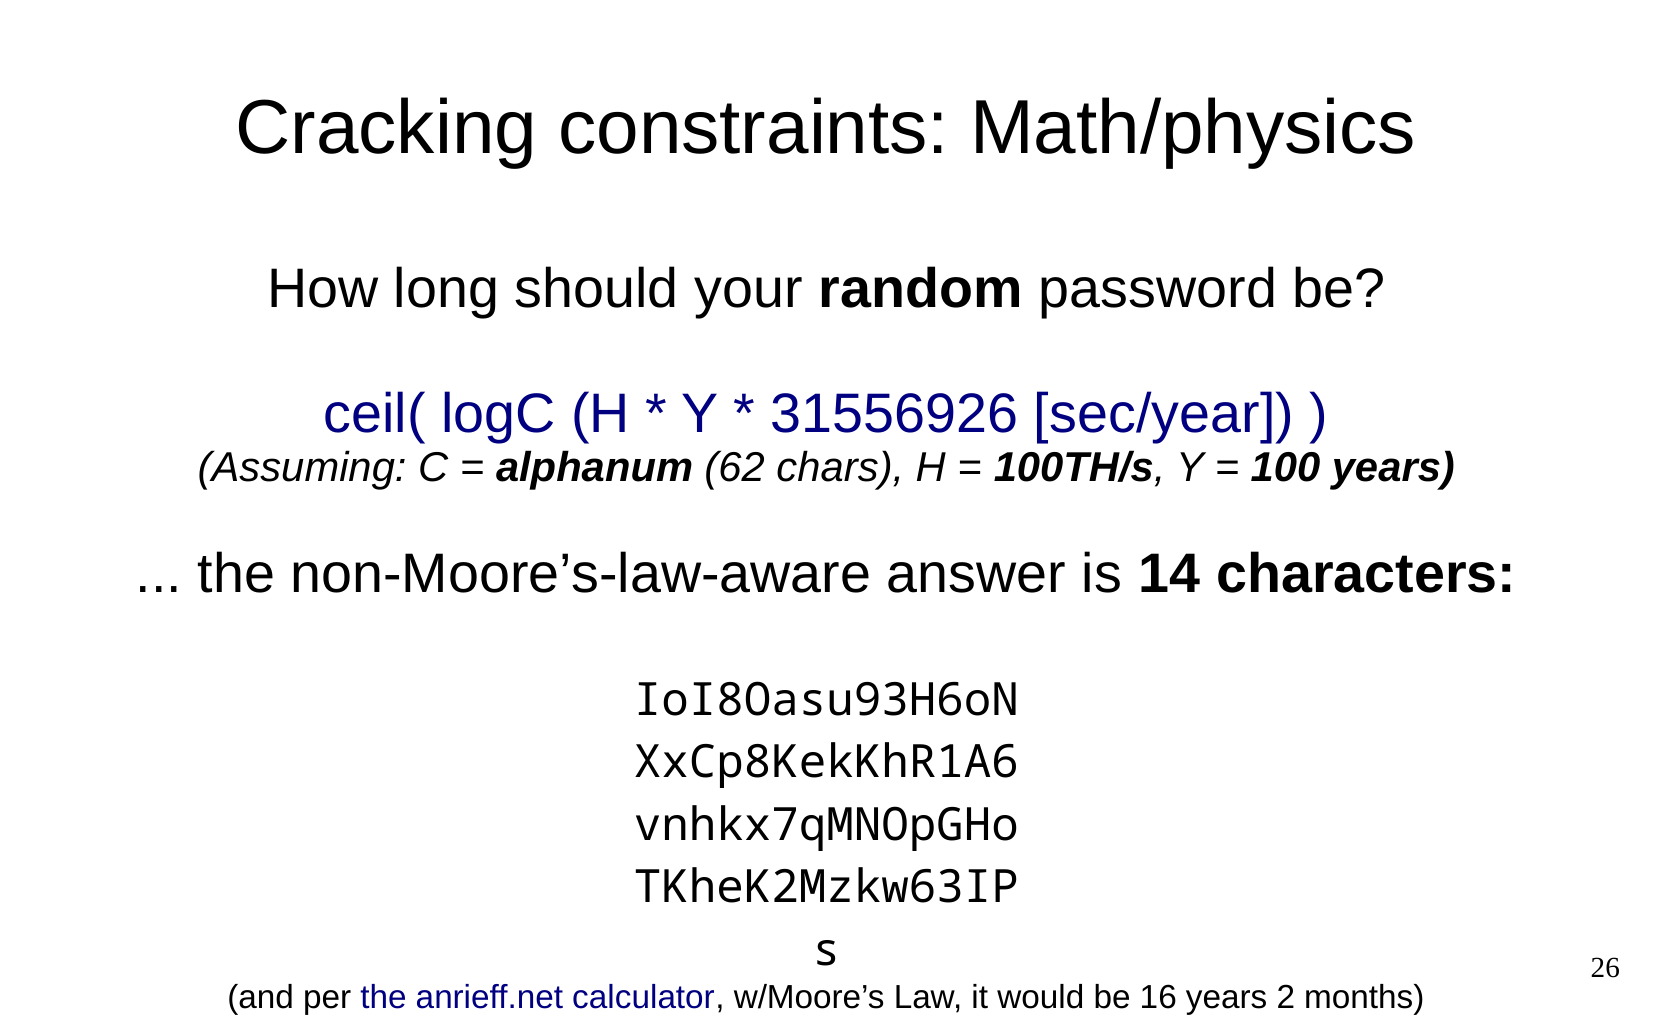

# Cracking constraints: Math/physics
How long should your random password be?
ceil( logC (H * Y * 31556926 [sec/year]) )
(Assuming: C = alphanum (62 chars), H = 100TH/s, Y = 100 years)
... the non-Moore’s-law-aware answer is 14 characters:
IoI8Oasu93H6oN
XxCp8KekKhR1A6
vnhkx7qMNOpGHo
TKheK2Mzkw63IP
s
(and per the anrieff.net calculator, w/Moore’s Law, it would be 16 years 2 months)